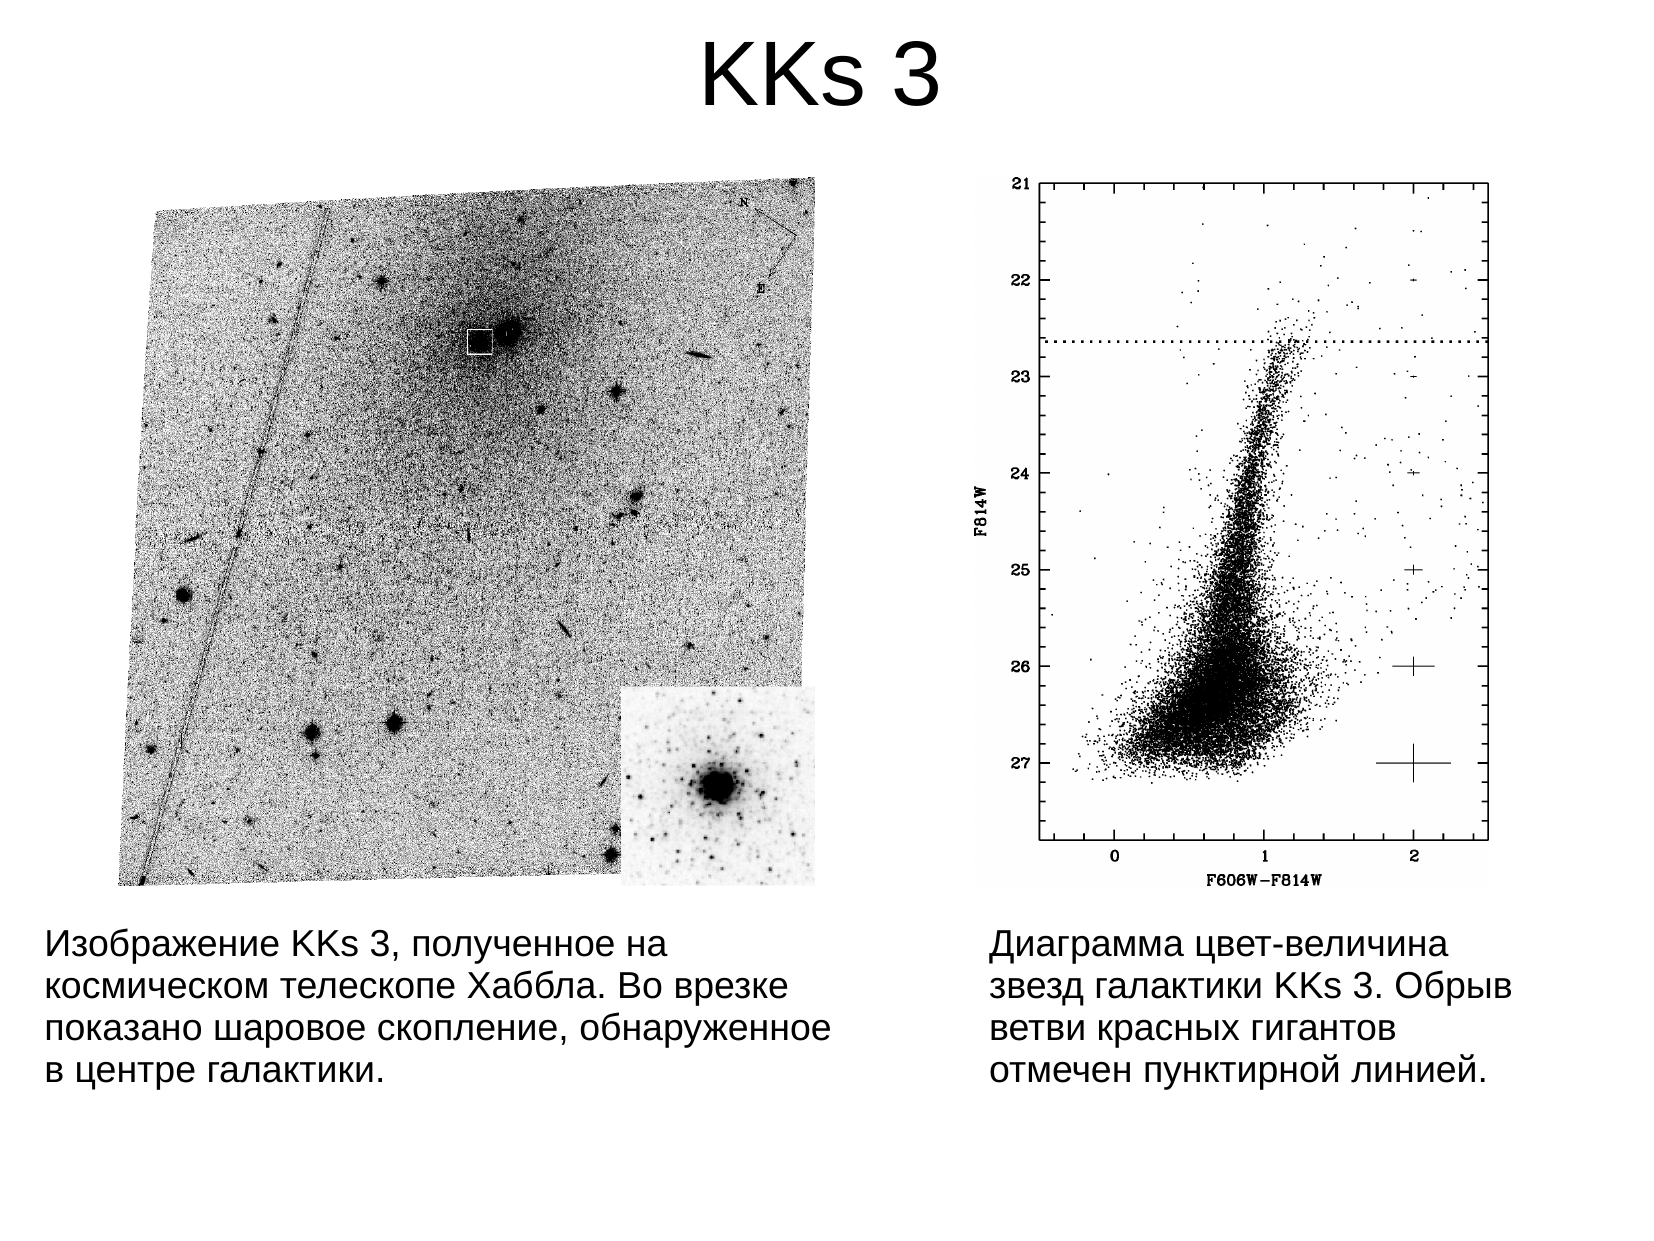

# KKs 3
Изображение KKs 3, полученное на космическом телескопе Хаббла. Во врезке показано шаровое скопление, обнаруженное в центре галактики.
Диаграмма цвет-величина звезд галактики KKs 3. Обрыв ветви красных гигантов отмечен пунктирной линией.